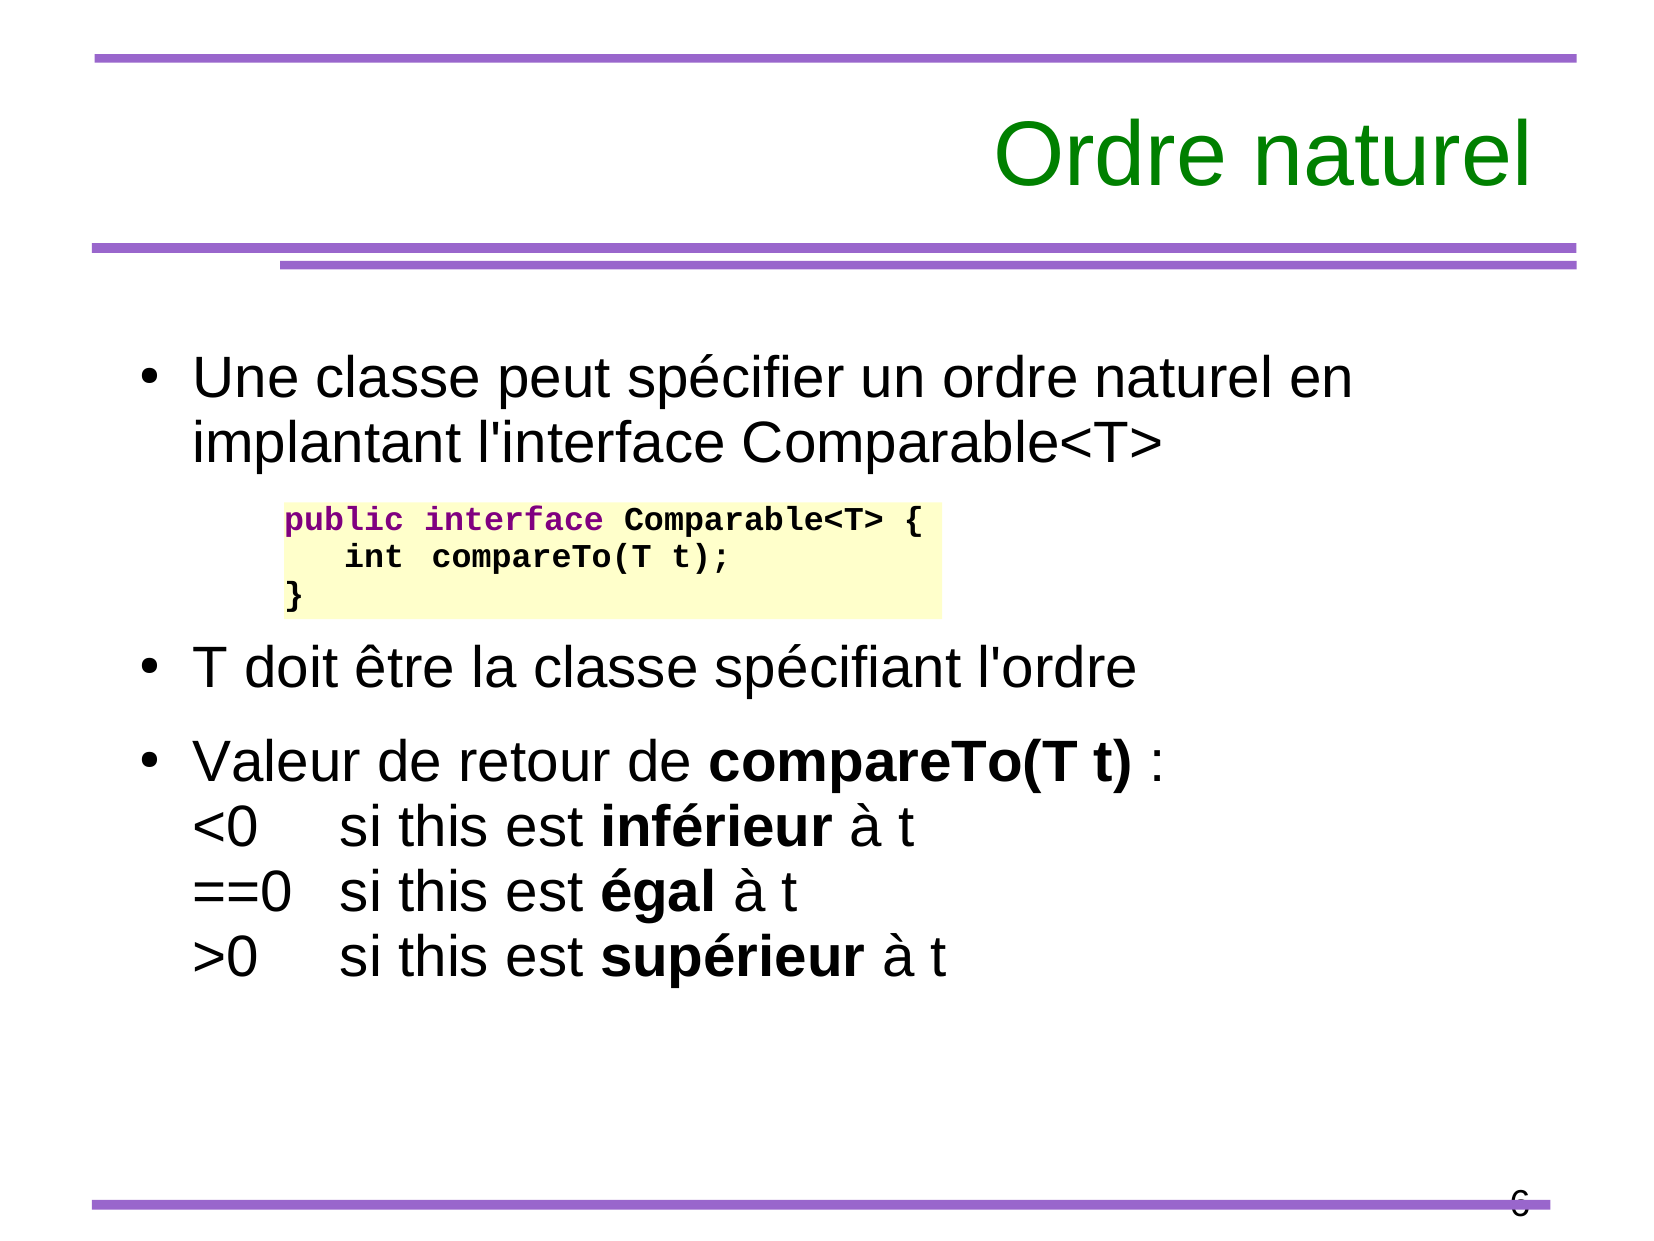

# Ordre naturel
Une classe peut spécifier un ordre naturel en implantant l'interface Comparable<T>
T doit être la classe spécifiant l'ordre
Valeur de retour de compareTo(T t) :
<0 	si this est inférieur à t
==0 	si this est égal à t
>0 	si this est supérieur à t
public interface Comparable<T> {
 int 	compareTo(T t);
}